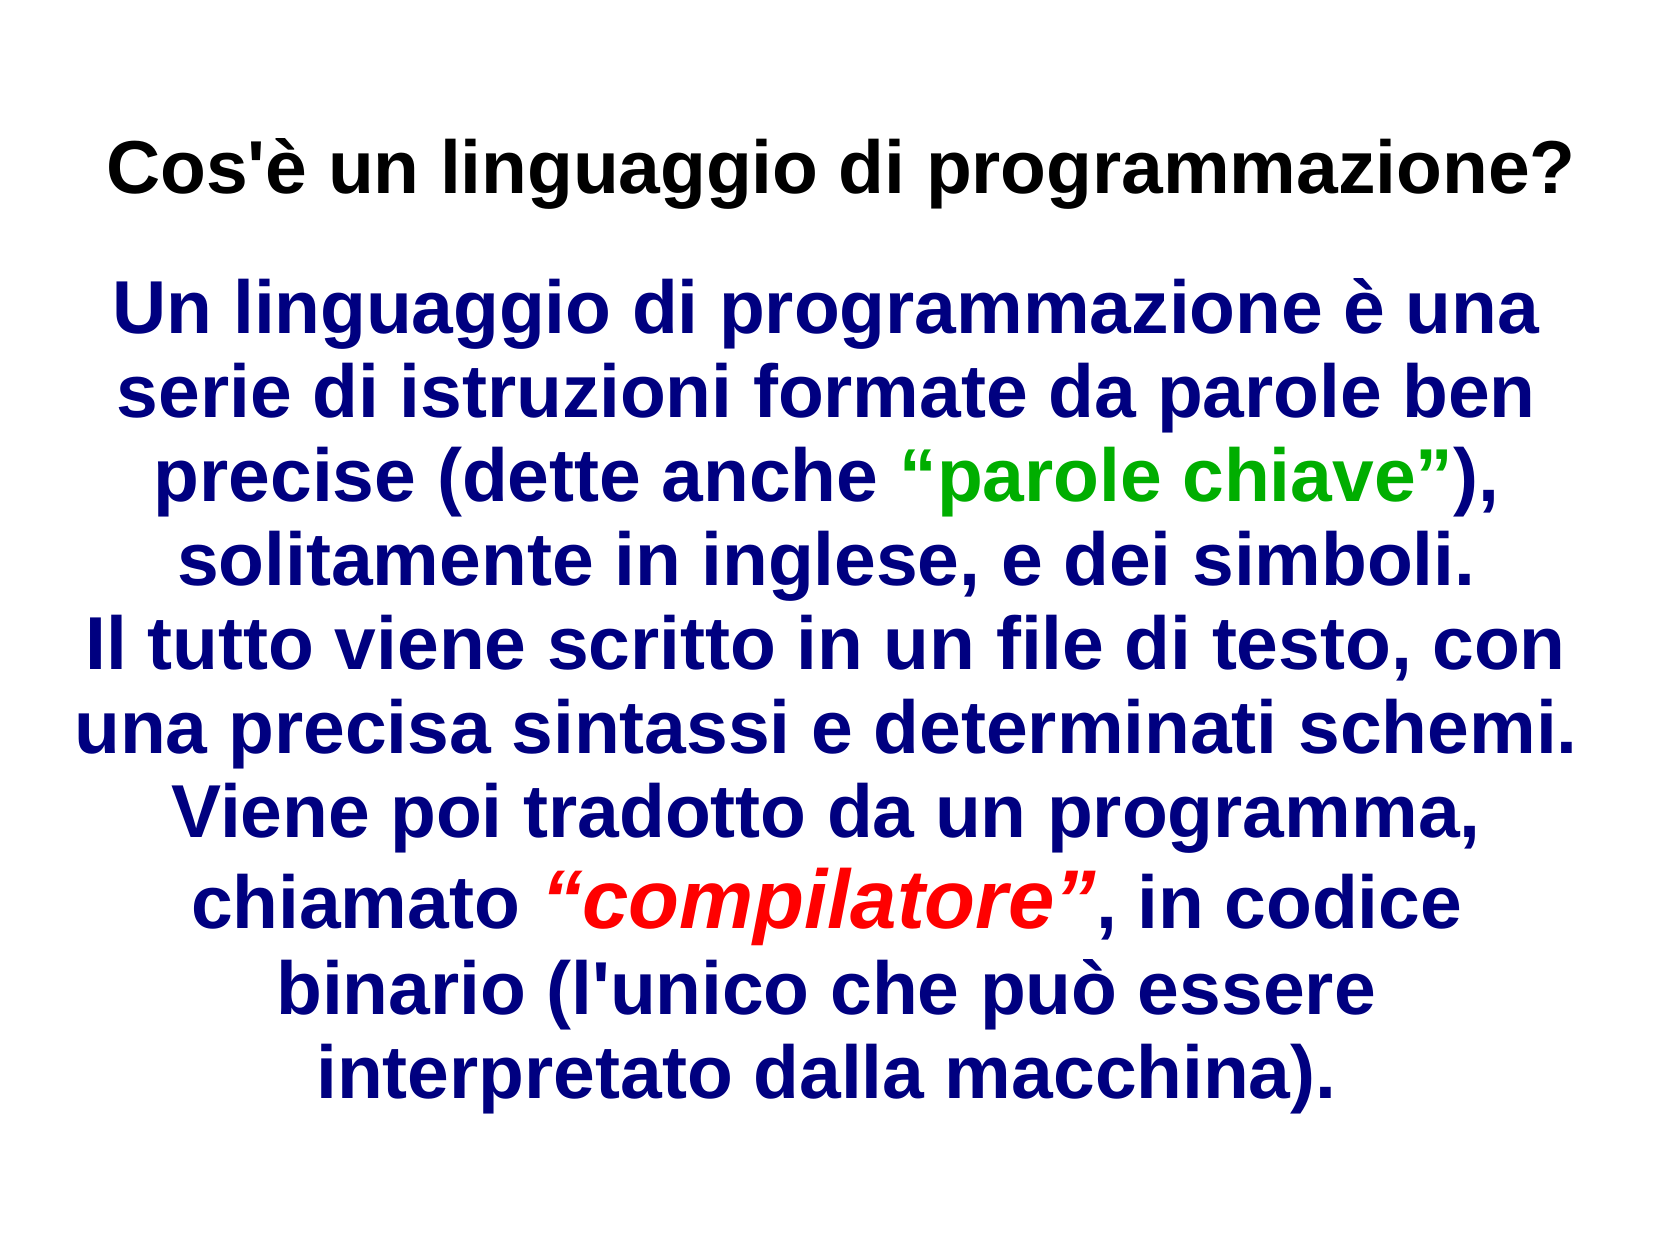

Cos'è un linguaggio di programmazione?
Un linguaggio di programmazione è una serie di istruzioni formate da parole ben precise (dette anche “parole chiave”), solitamente in inglese, e dei simboli.
Il tutto viene scritto in un file di testo, con una precisa sintassi e determinati schemi.
Viene poi tradotto da un programma, chiamato “compilatore”, in codice binario (l'unico che può essere interpretato dalla macchina).